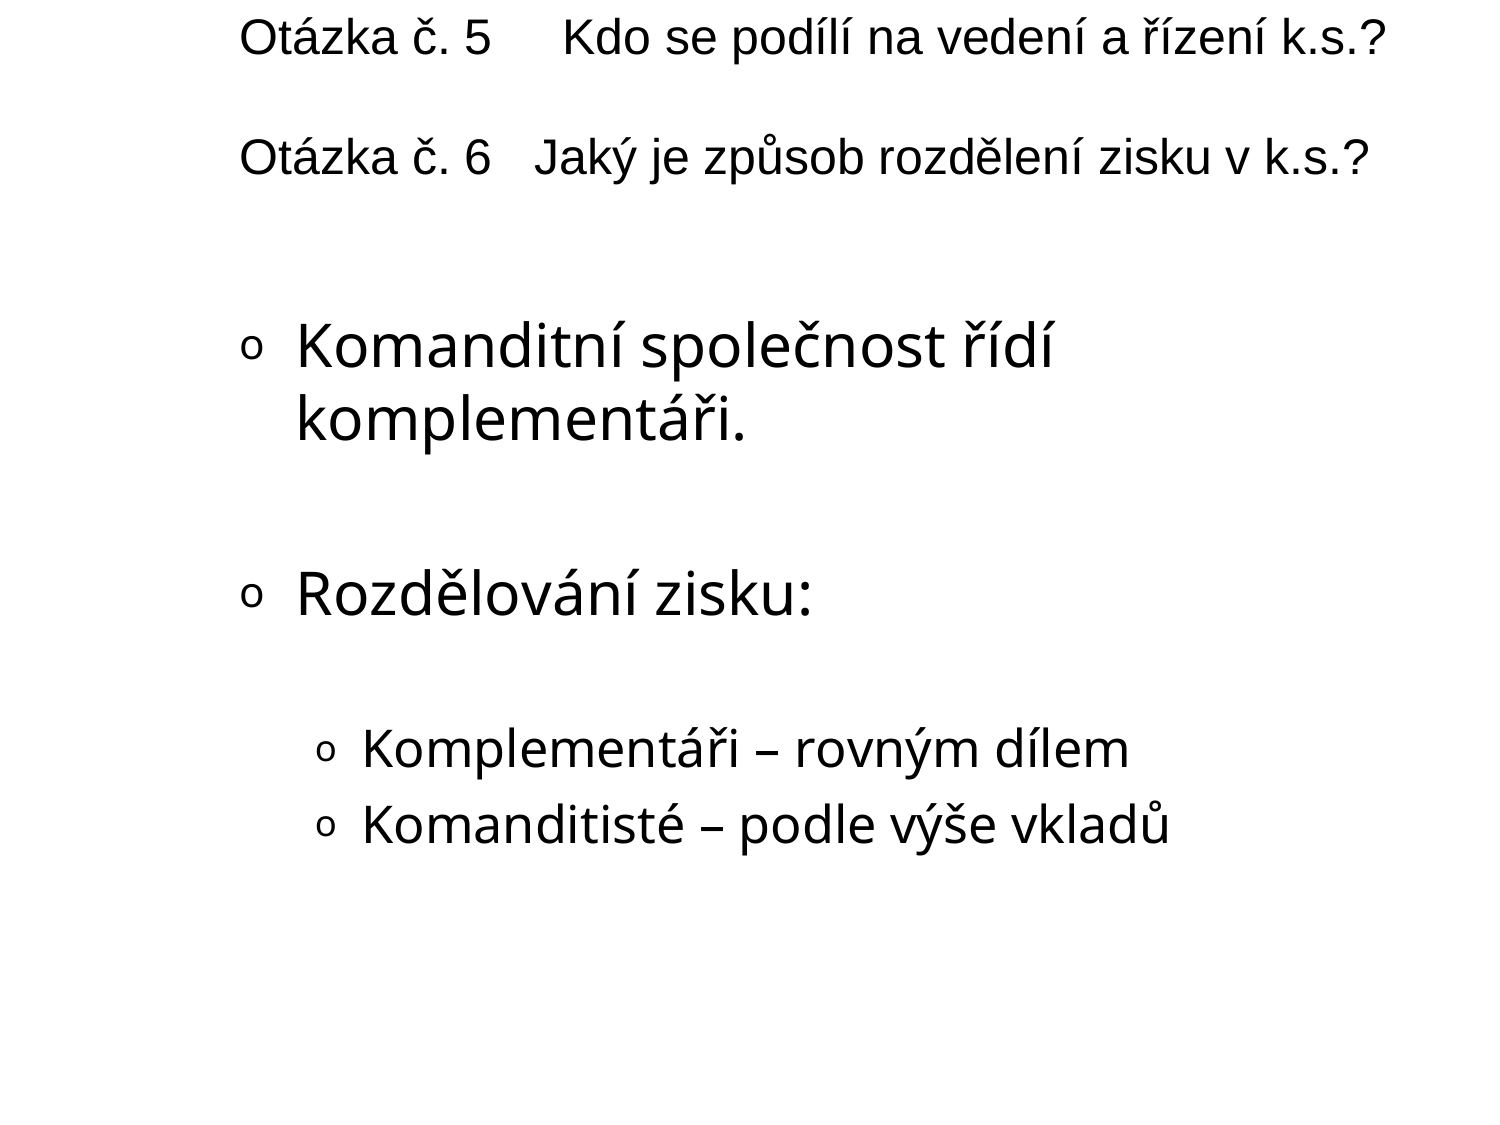

# Otázka č. 5 Kdo se podílí na vedení a řízení k.s.? Otázka č. 6 Jaký je způsob rozdělení zisku v k.s.?
Komanditní společnost řídí komplementáři.
Rozdělování zisku:
Komplementáři – rovným dílem
Komanditisté – podle výše vkladů